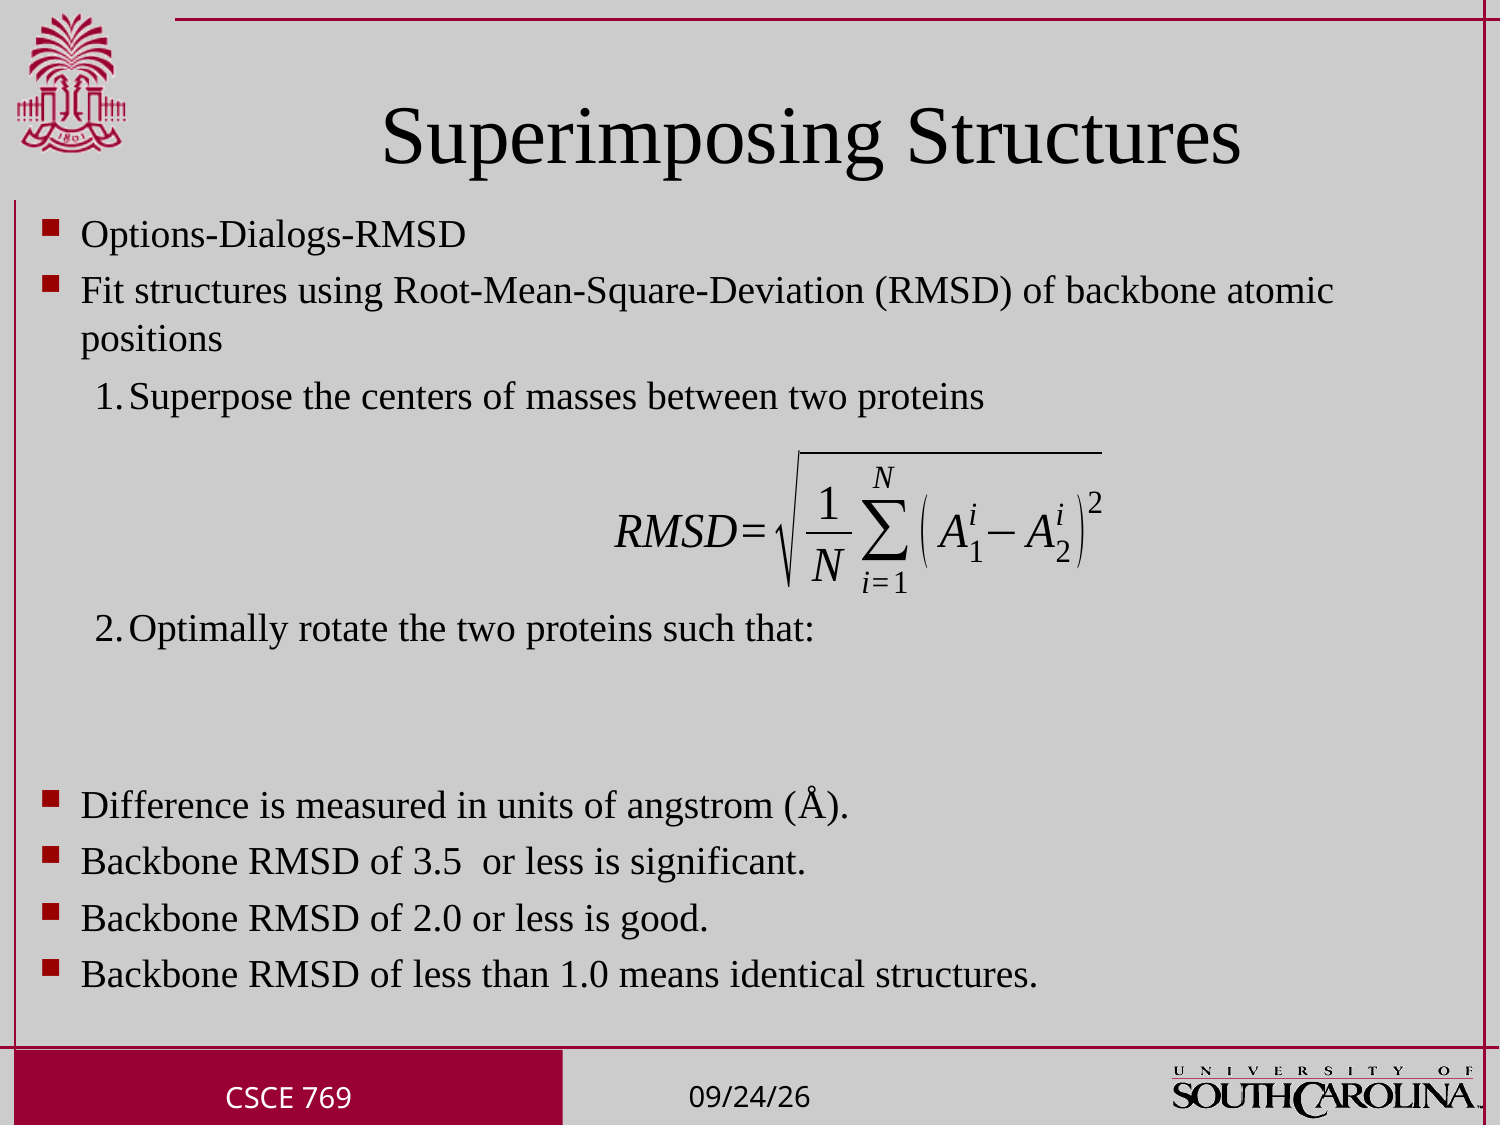

# Superimposing Structures
Options-Dialogs-RMSD
Fit structures using Root-Mean-Square-Deviation (RMSD) of backbone atomic positions
Superpose the centers of masses between two proteins
Optimally rotate the two proteins such that:
Difference is measured in units of angstrom (Å).
Backbone RMSD of 3.5 or less is significant.
Backbone RMSD of 2.0 or less is good.
Backbone RMSD of less than 1.0 means identical structures.